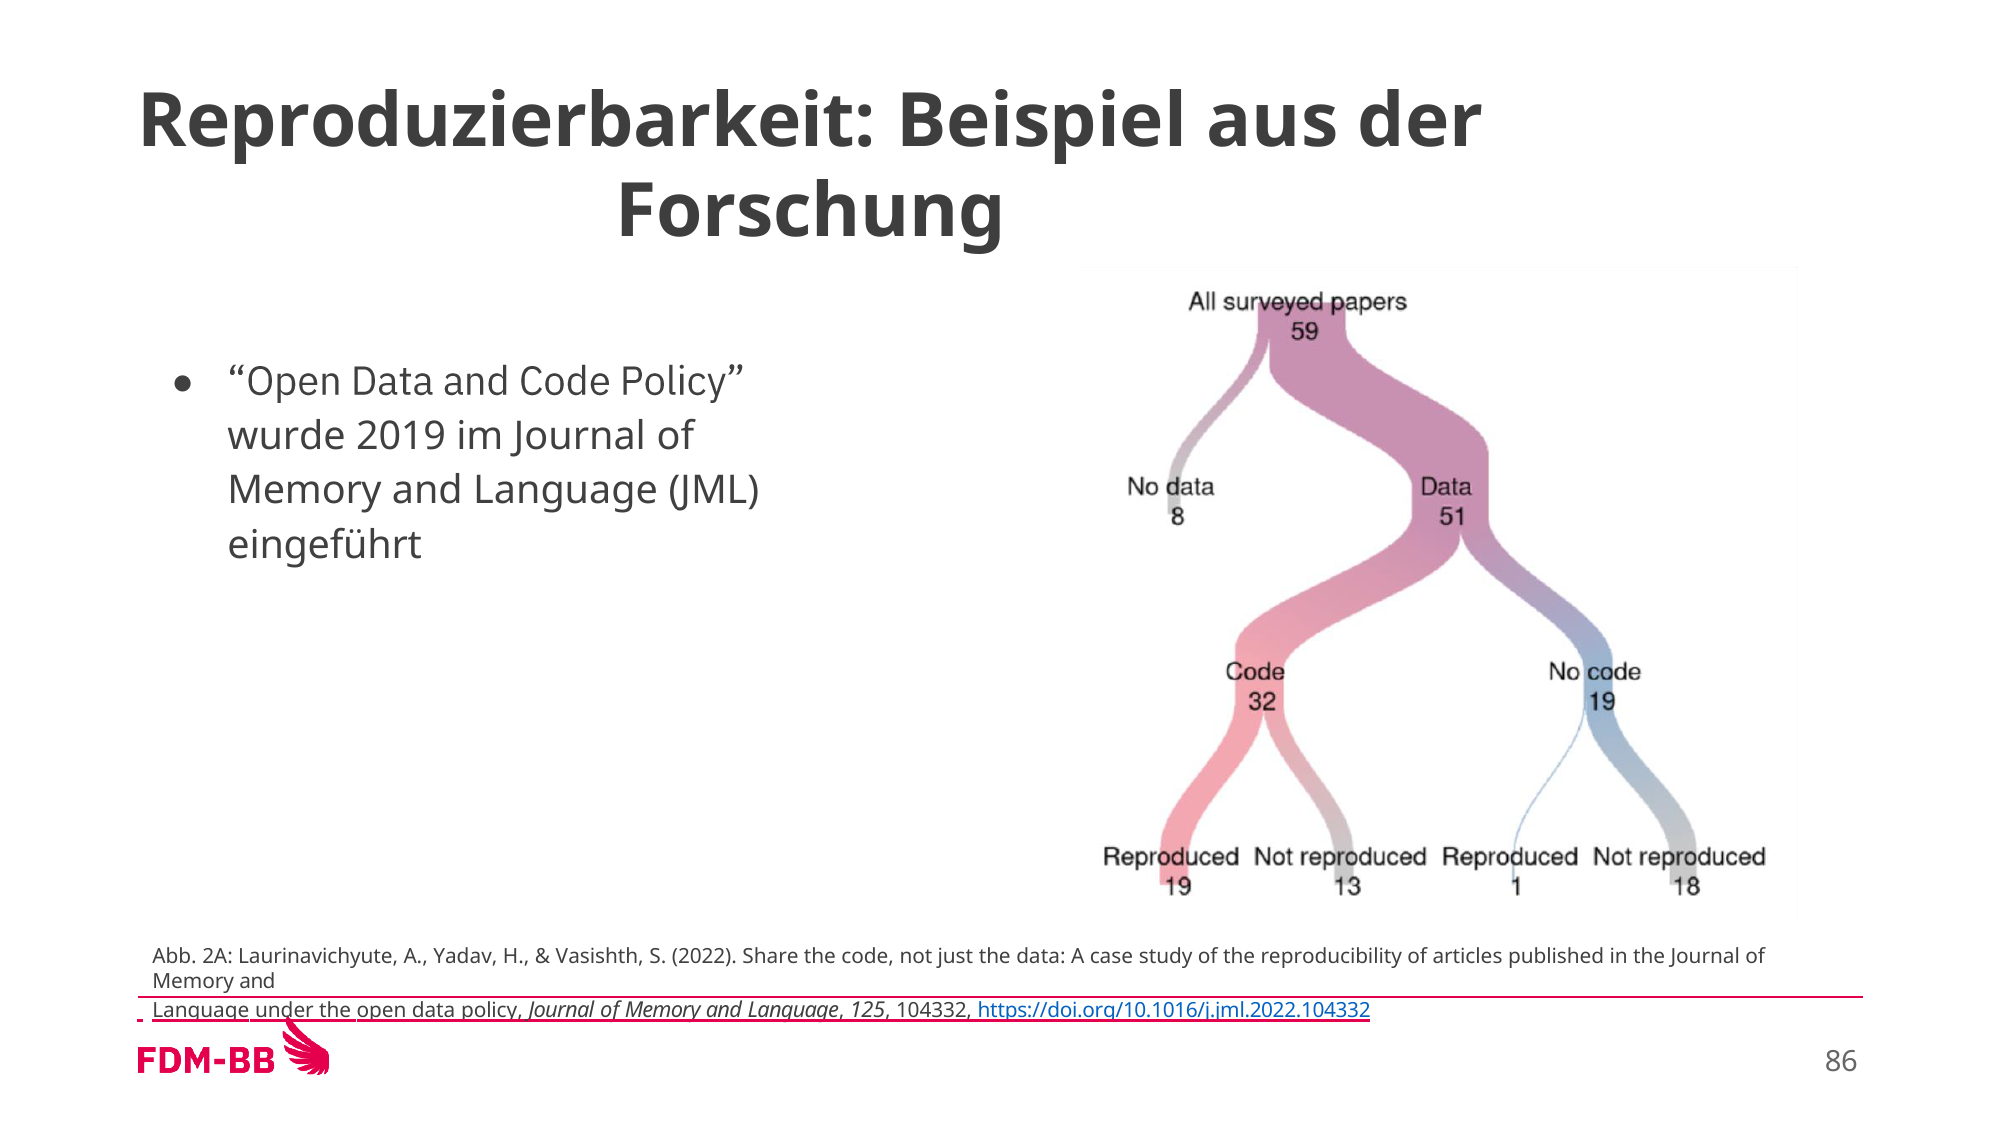

# Reproduzierbarkeit: Beispiel aus der Forschung
●
wurde 2019 im Journal of Memory and Language (JML) eingeführt
Abb. 2A: Laurinavichyute, A., Yadav, H., & Vasishth, S. (2022). Share the code, not just the data: A case study of the reproducibility of articles published in the Journal of Memory and
 Language under the open data policy, Journal of Memory and Language, 125, 104332, https://doi.org/10.1016/j.jml.2022.104332
52